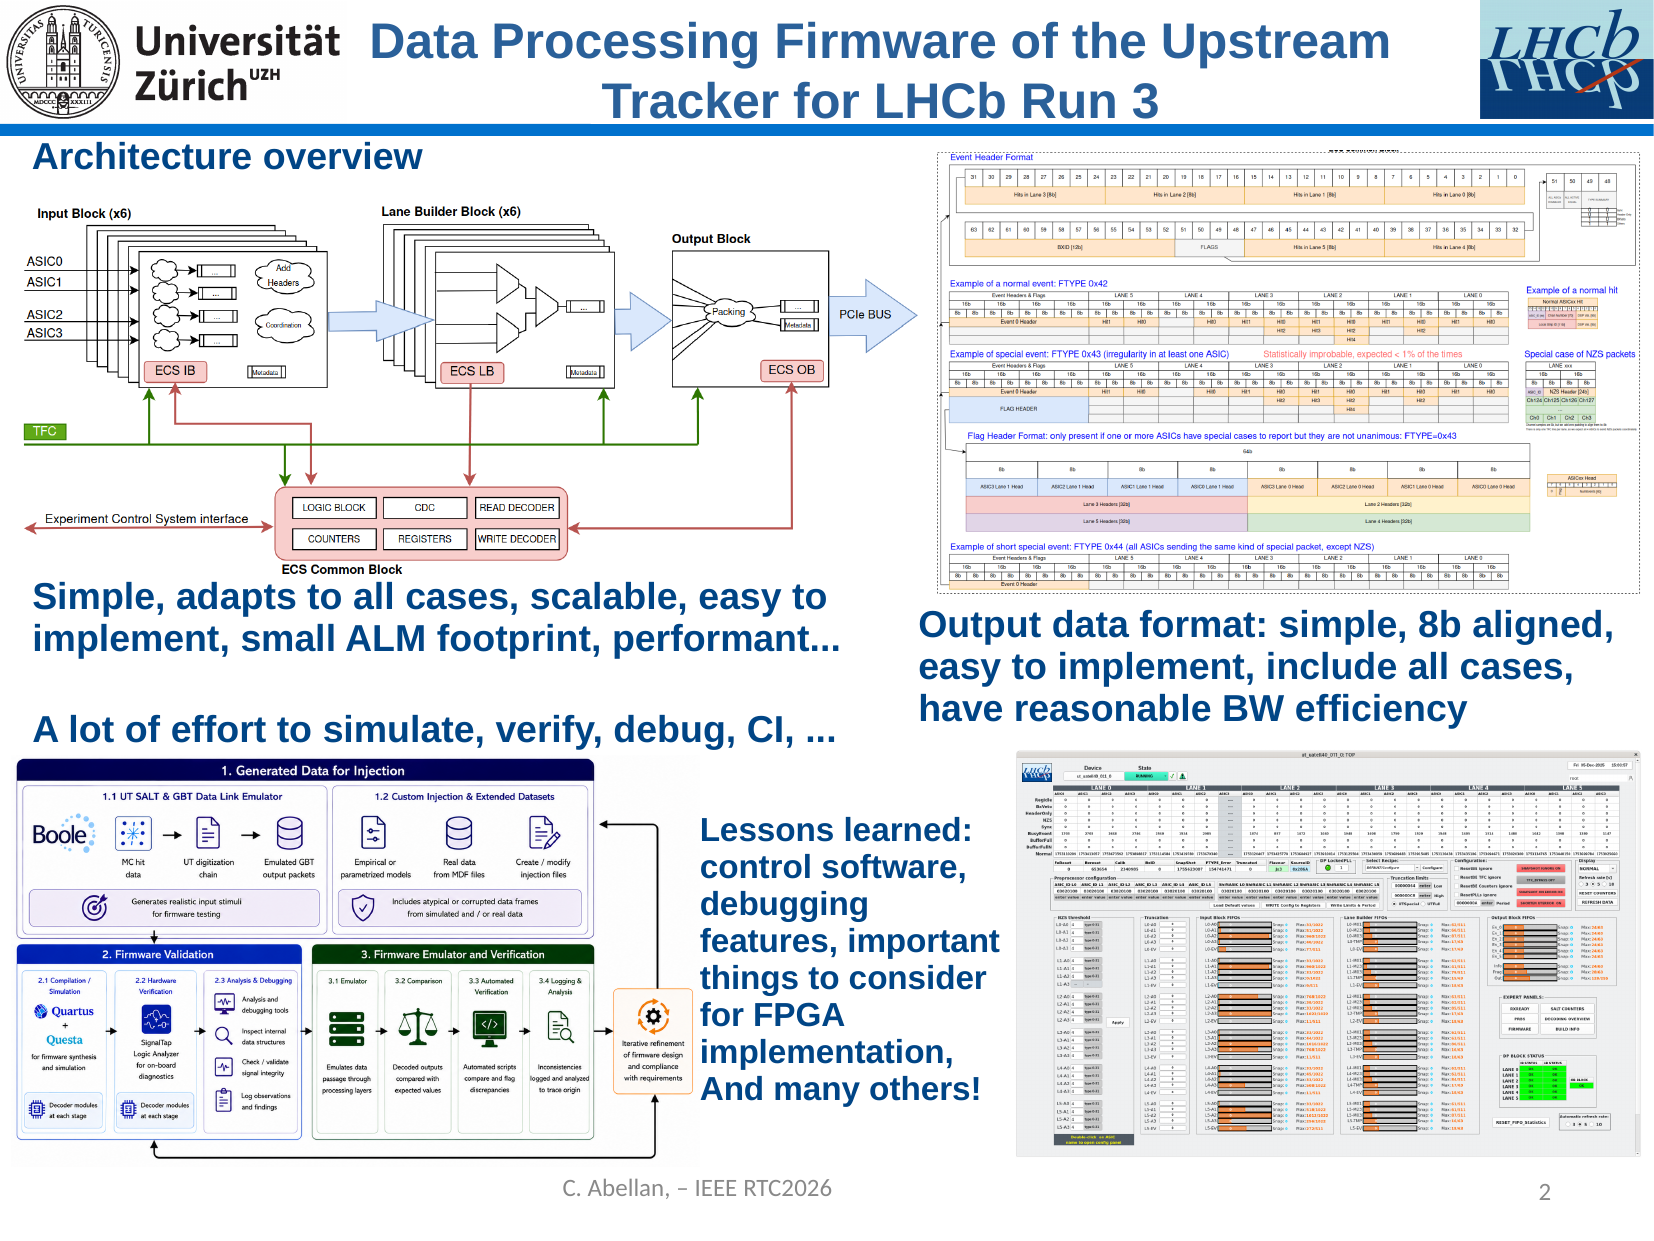

# Data Processing Firmware of the Upstream Tracker for LHCb Run 3
Architecture overview
Simple, adapts to all cases, scalable, easy to implement, small ALM footprint, performant...
Output data format: simple, 8b aligned, easy to implement, include all cases, have reasonable BW efficiency
A lot of effort to simulate, verify, debug, CI, ...
Lessons learned: control software, debugging features, important things to consider for FPGA implementation,
And many others!